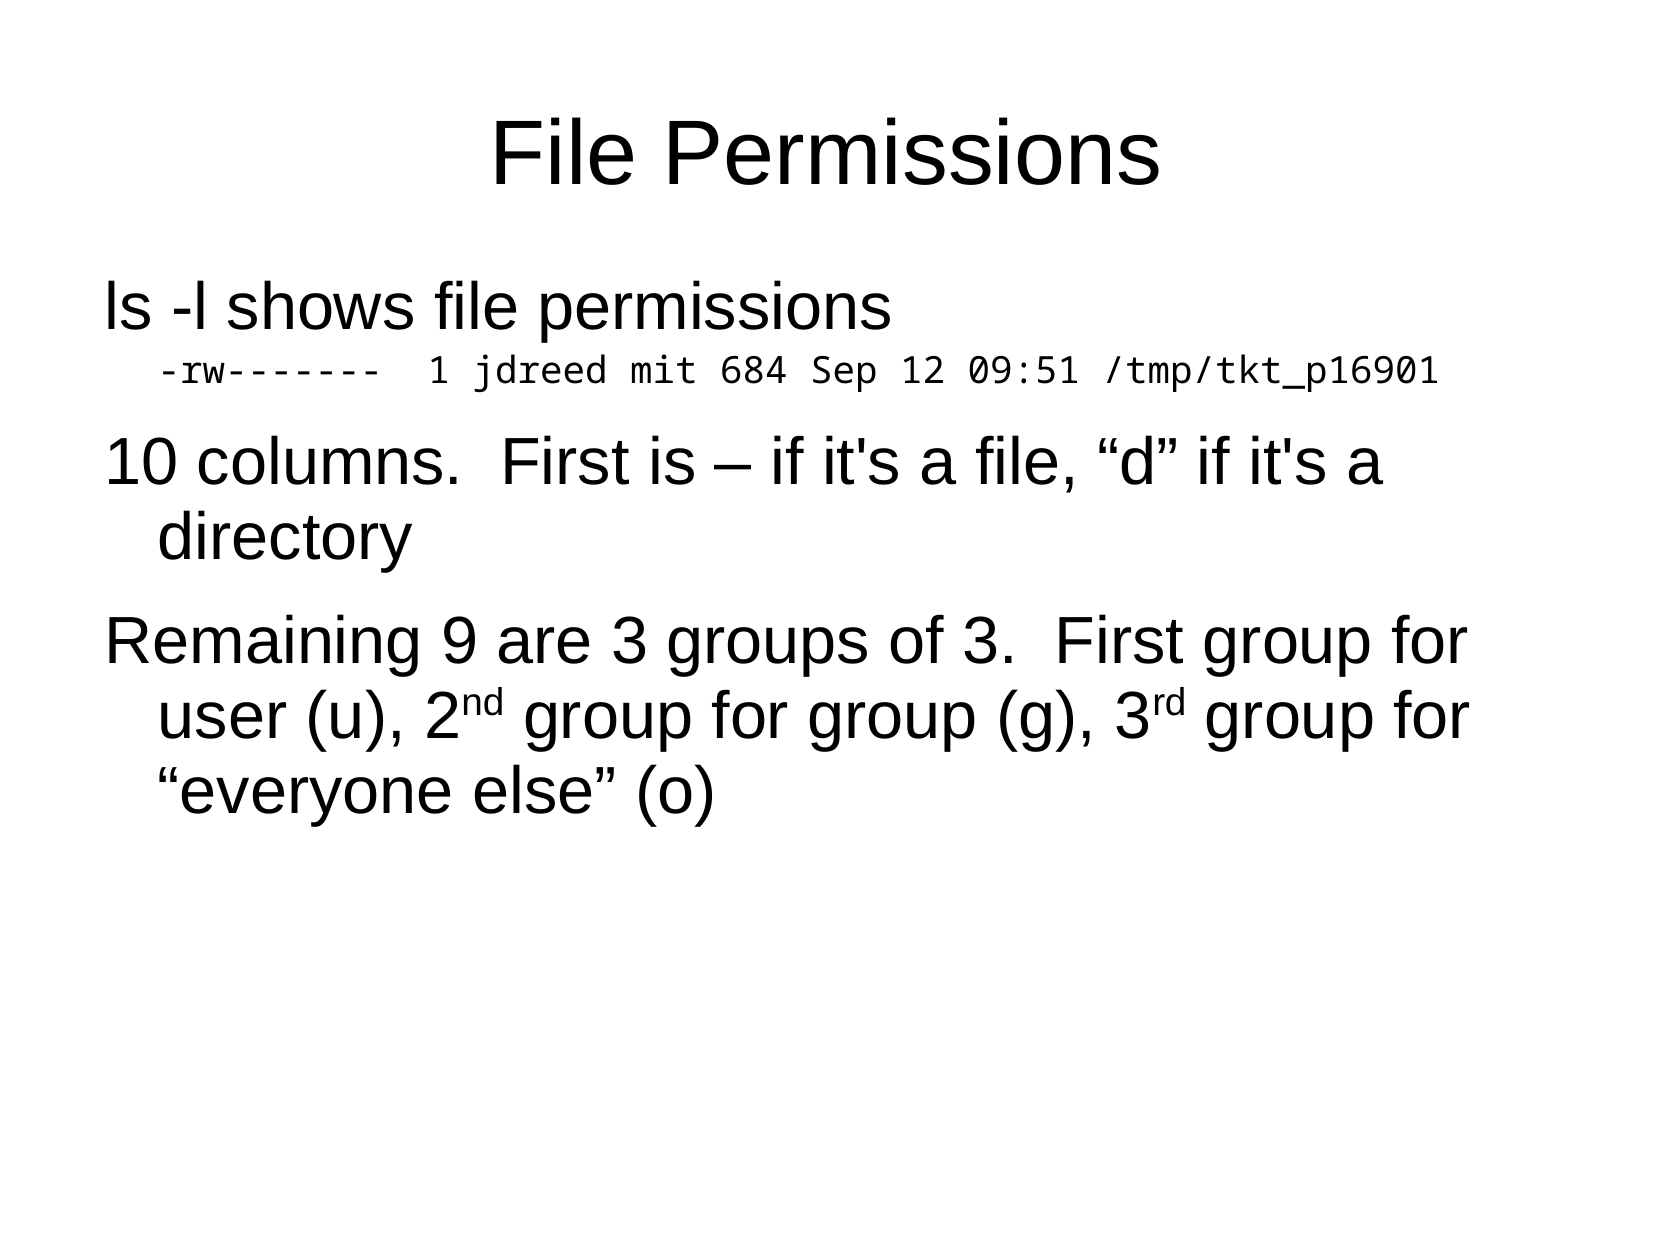

# File Permissions
ls -l shows file permissions
-rw------- 1 jdreed mit 684 Sep 12 09:51 /tmp/tkt_p16901
10 columns. First is – if it's a file, “d” if it's a directory
Remaining 9 are 3 groups of 3. First group for user (u), 2nd group for group (g), 3rd group for “everyone else” (o)